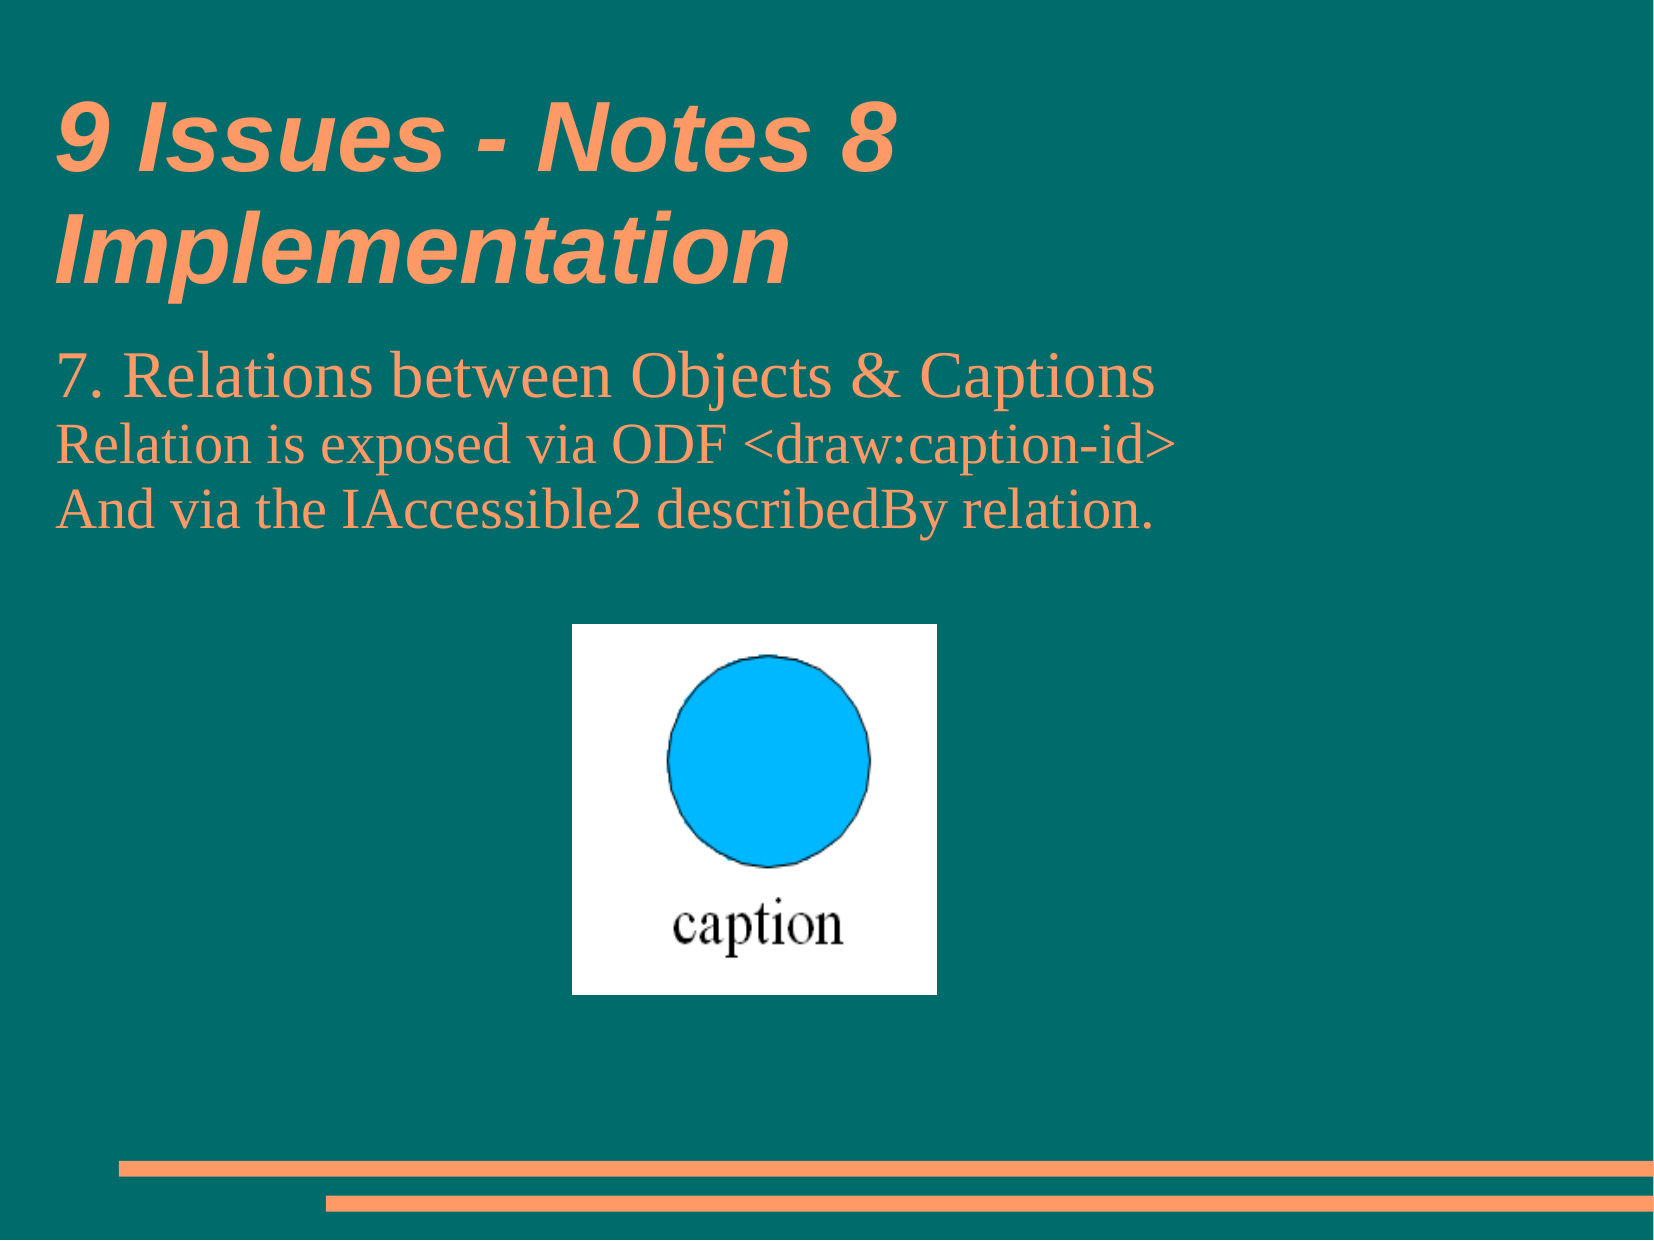

# 9 Issues - Notes 8 Implementation
7. Relations between Objects & Captions
Relation is exposed via ODF <draw:caption-id>
And via the IAccessible2 describedBy relation.